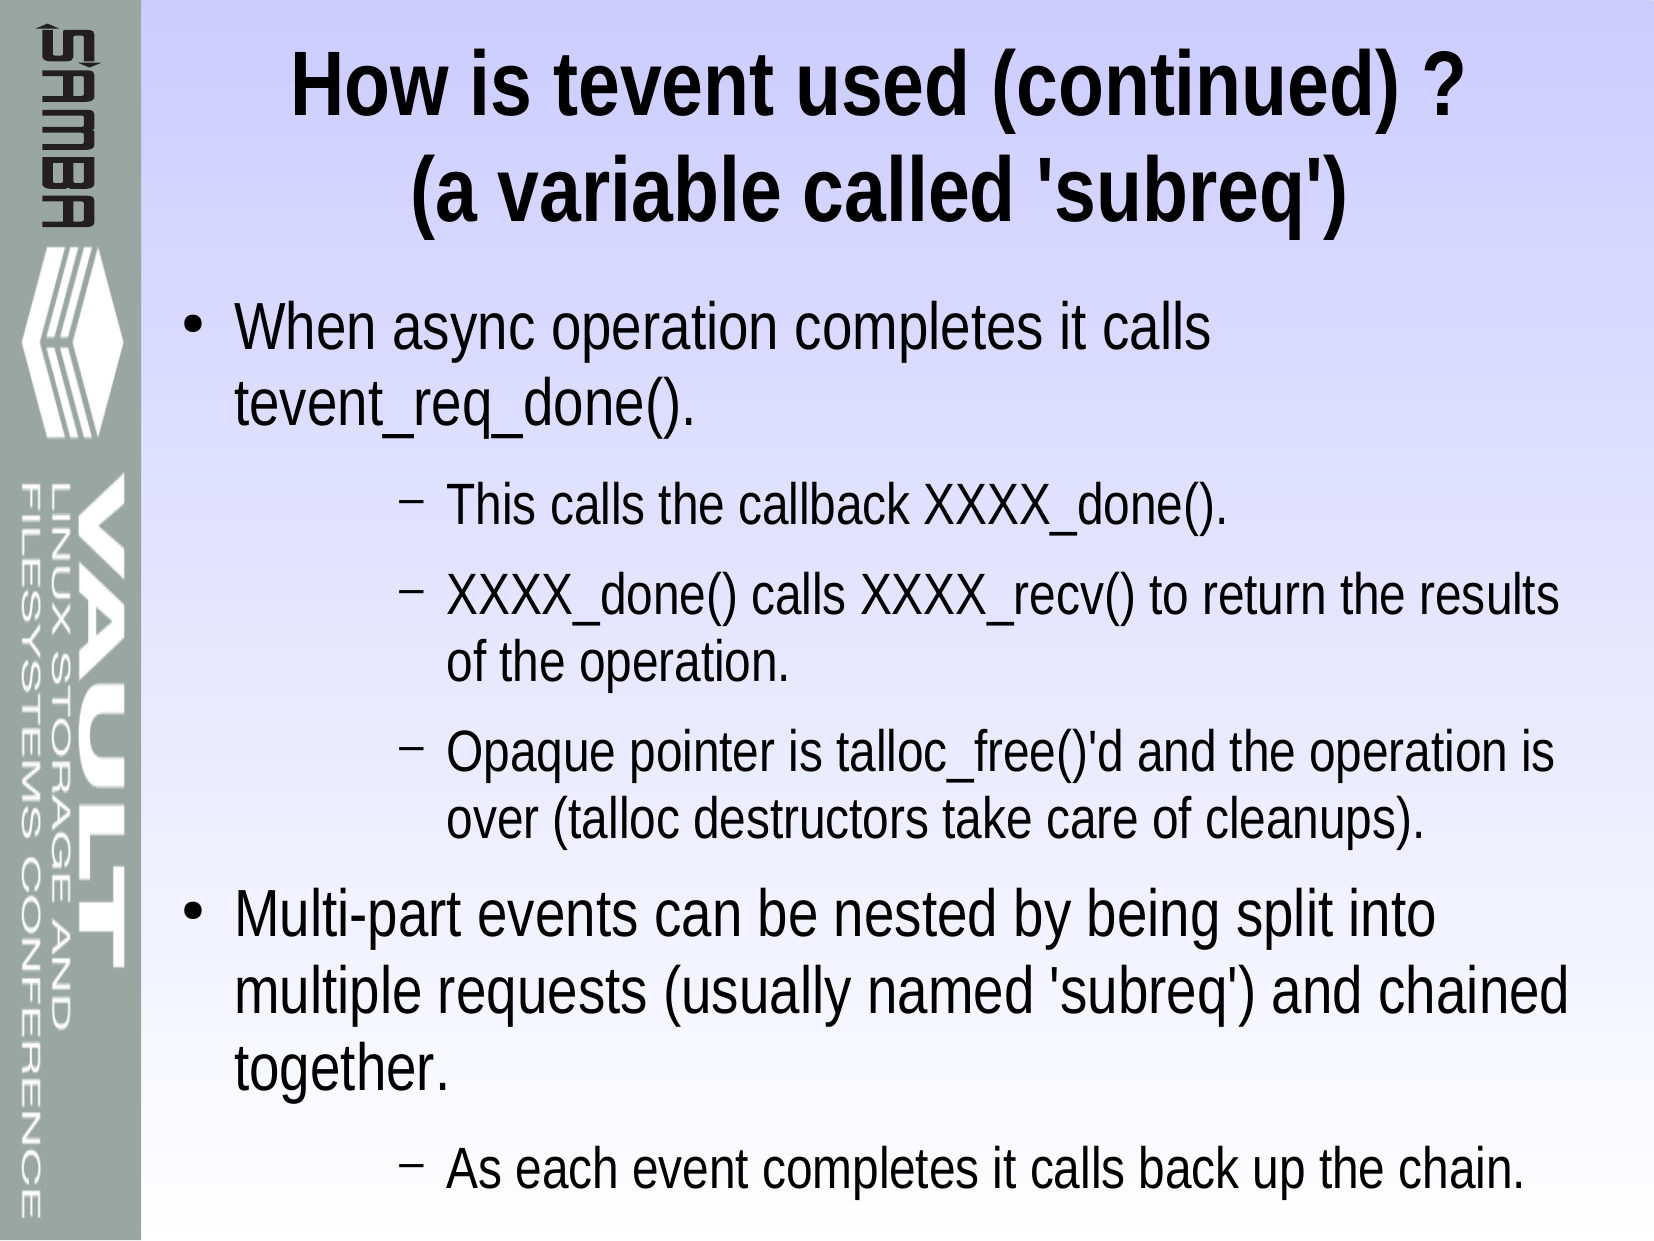

# How is tevent used (continued) ? (a variable called 'subreq')
When async operation completes it calls tevent_req_done().
This calls the callback XXXX_done().
XXXX_done() calls XXXX_recv() to return the results of the operation.
Opaque pointer is talloc_free()'d and the operation is over (talloc destructors take care of cleanups).
Multi-part events can be nested by being split into multiple requests (usually named 'subreq') and chained together.
As each event completes it calls back up the chain.